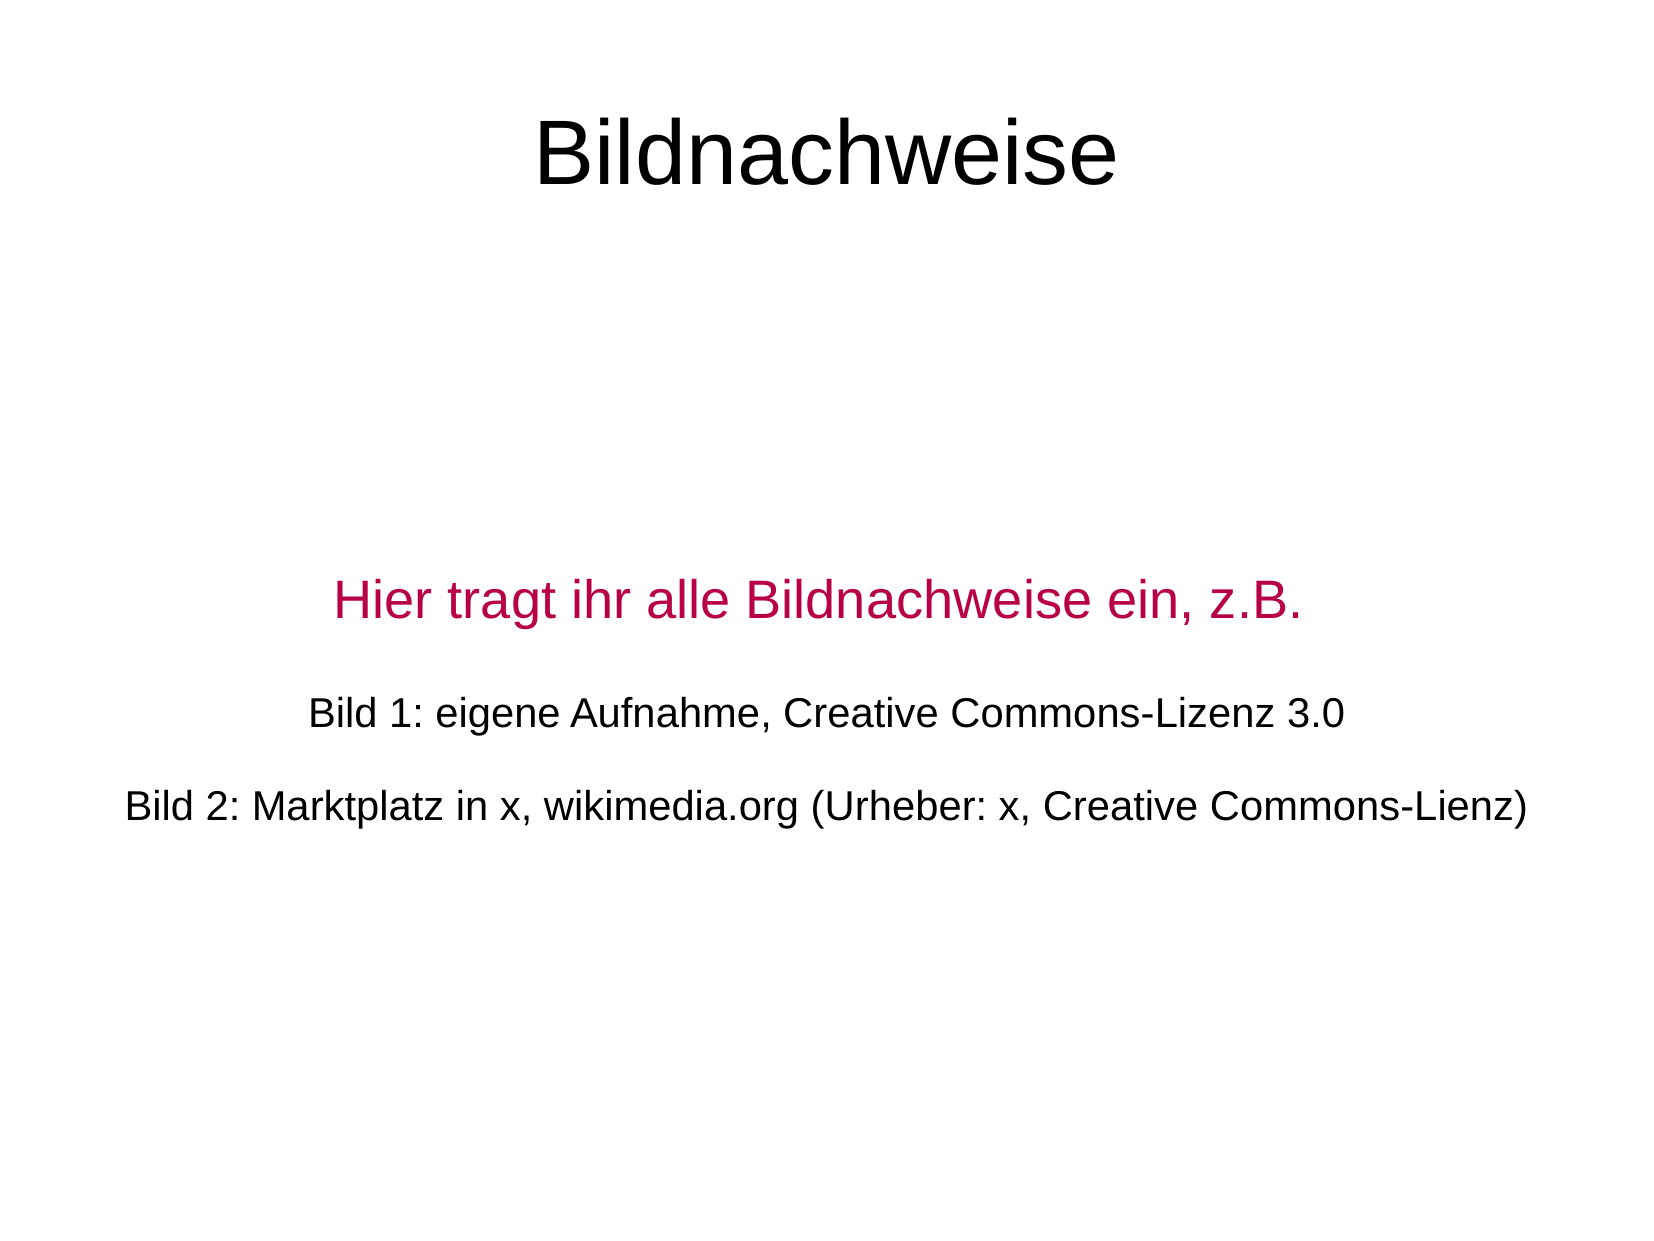

# Bildnachweise
Hier tragt ihr alle Bildnachweise ein, z.B.
Bild 1: eigene Aufnahme, Creative Commons-Lizenz 3.0
Bild 2: Marktplatz in x, wikimedia.org (Urheber: x, Creative Commons-Lienz)